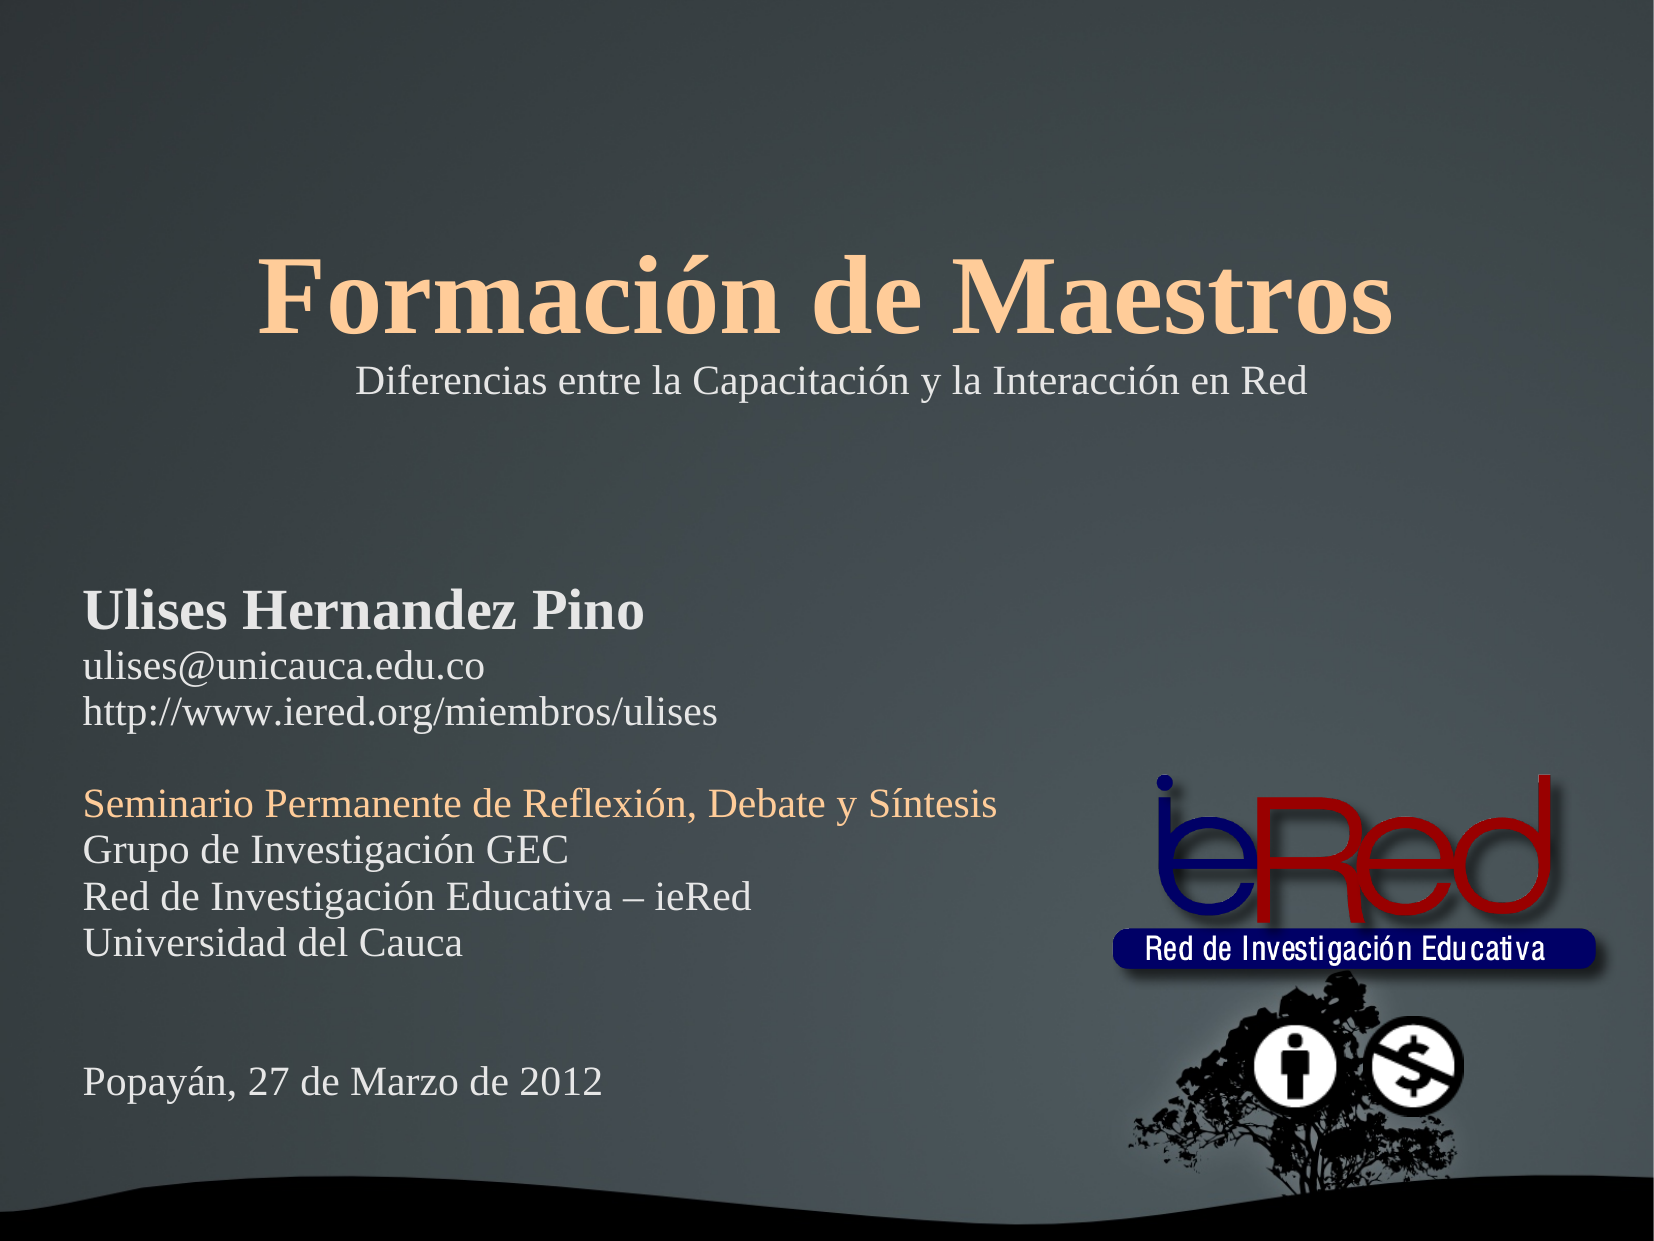

# Formación de Maestros Diferencias entre la Capacitación y la Interacción en Red
Ulises Hernandez Pino
ulises@unicauca.edu.co
http://www.iered.org/miembros/ulises
Seminario Permanente de Reflexión, Debate y Síntesis
Grupo de Investigación GEC
Red de Investigación Educativa – ieRed
Universidad del Cauca
Popayán, 27 de Marzo de 2012